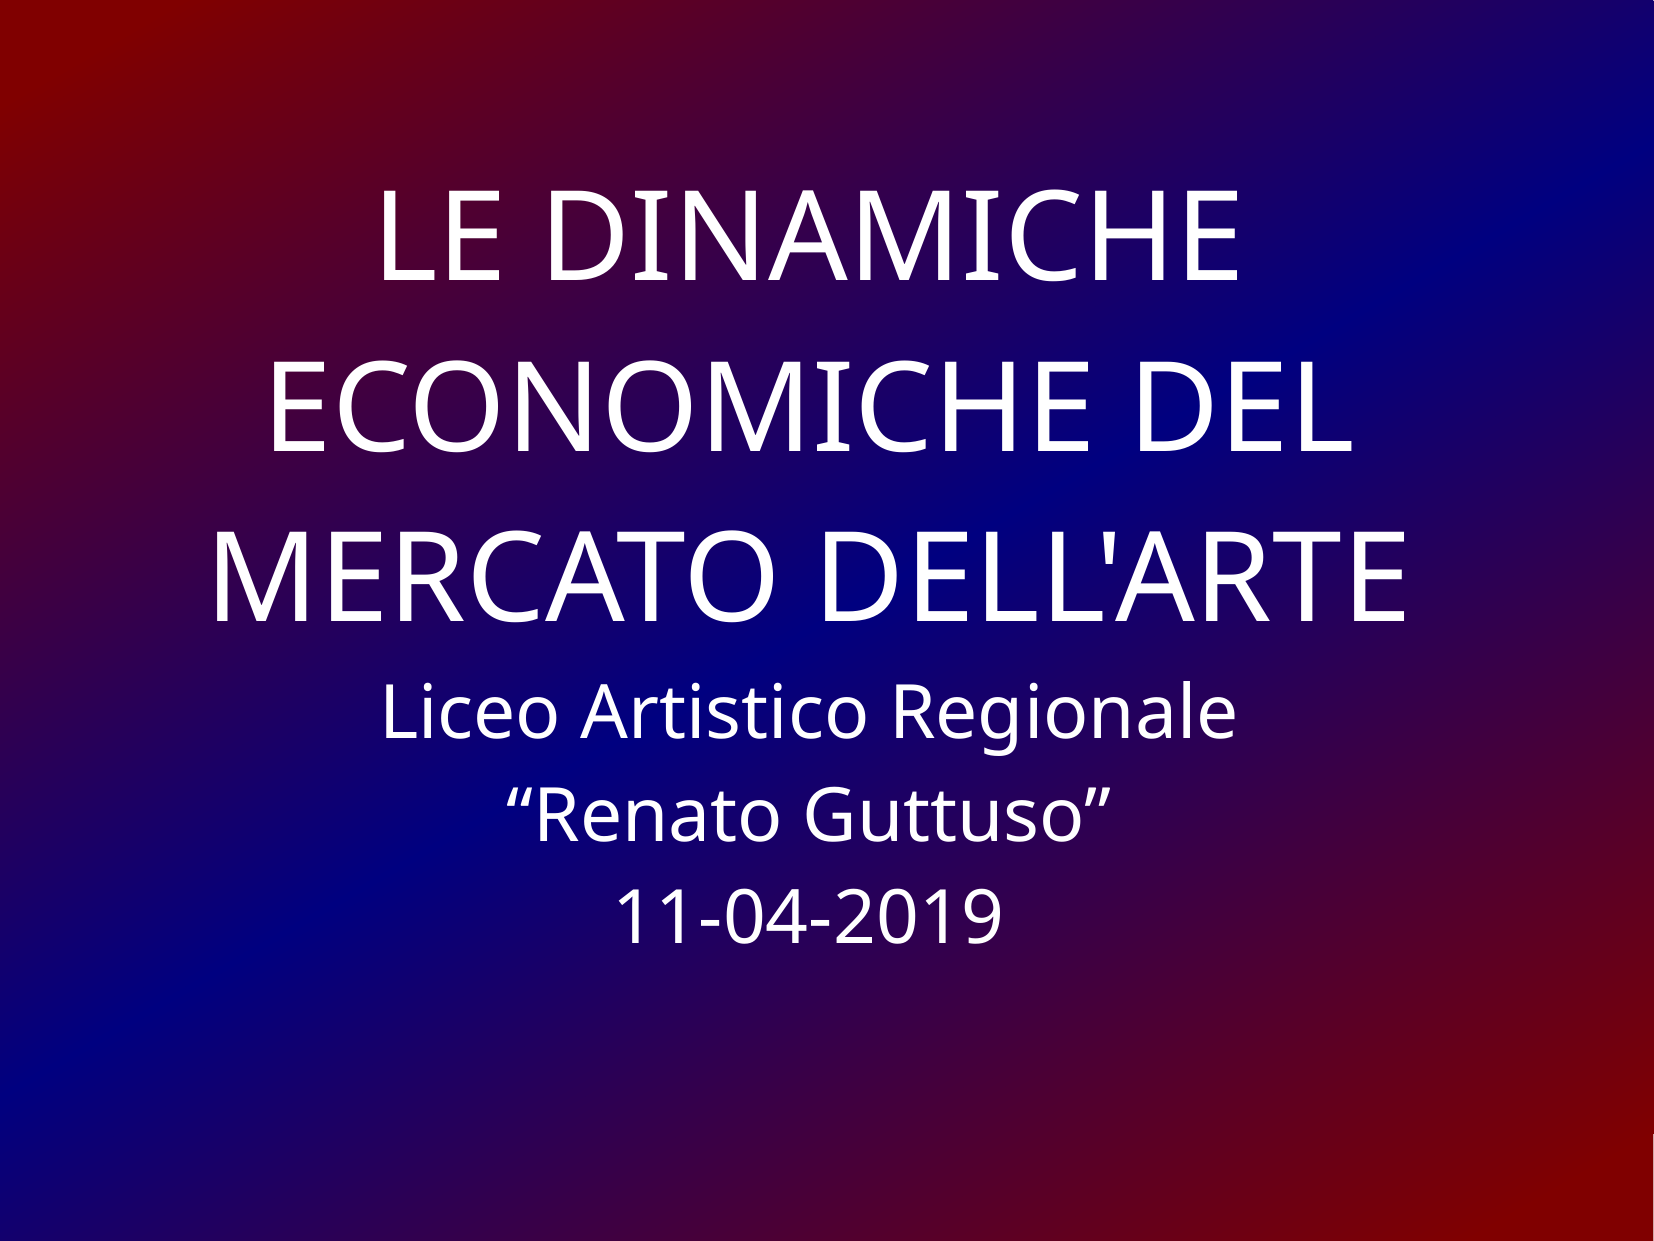

LE DINAMICHE ECONOMICHE DEL MERCATO DELL'ARTE
Liceo Artistico Regionale
“Renato Guttuso”
11-04-2019